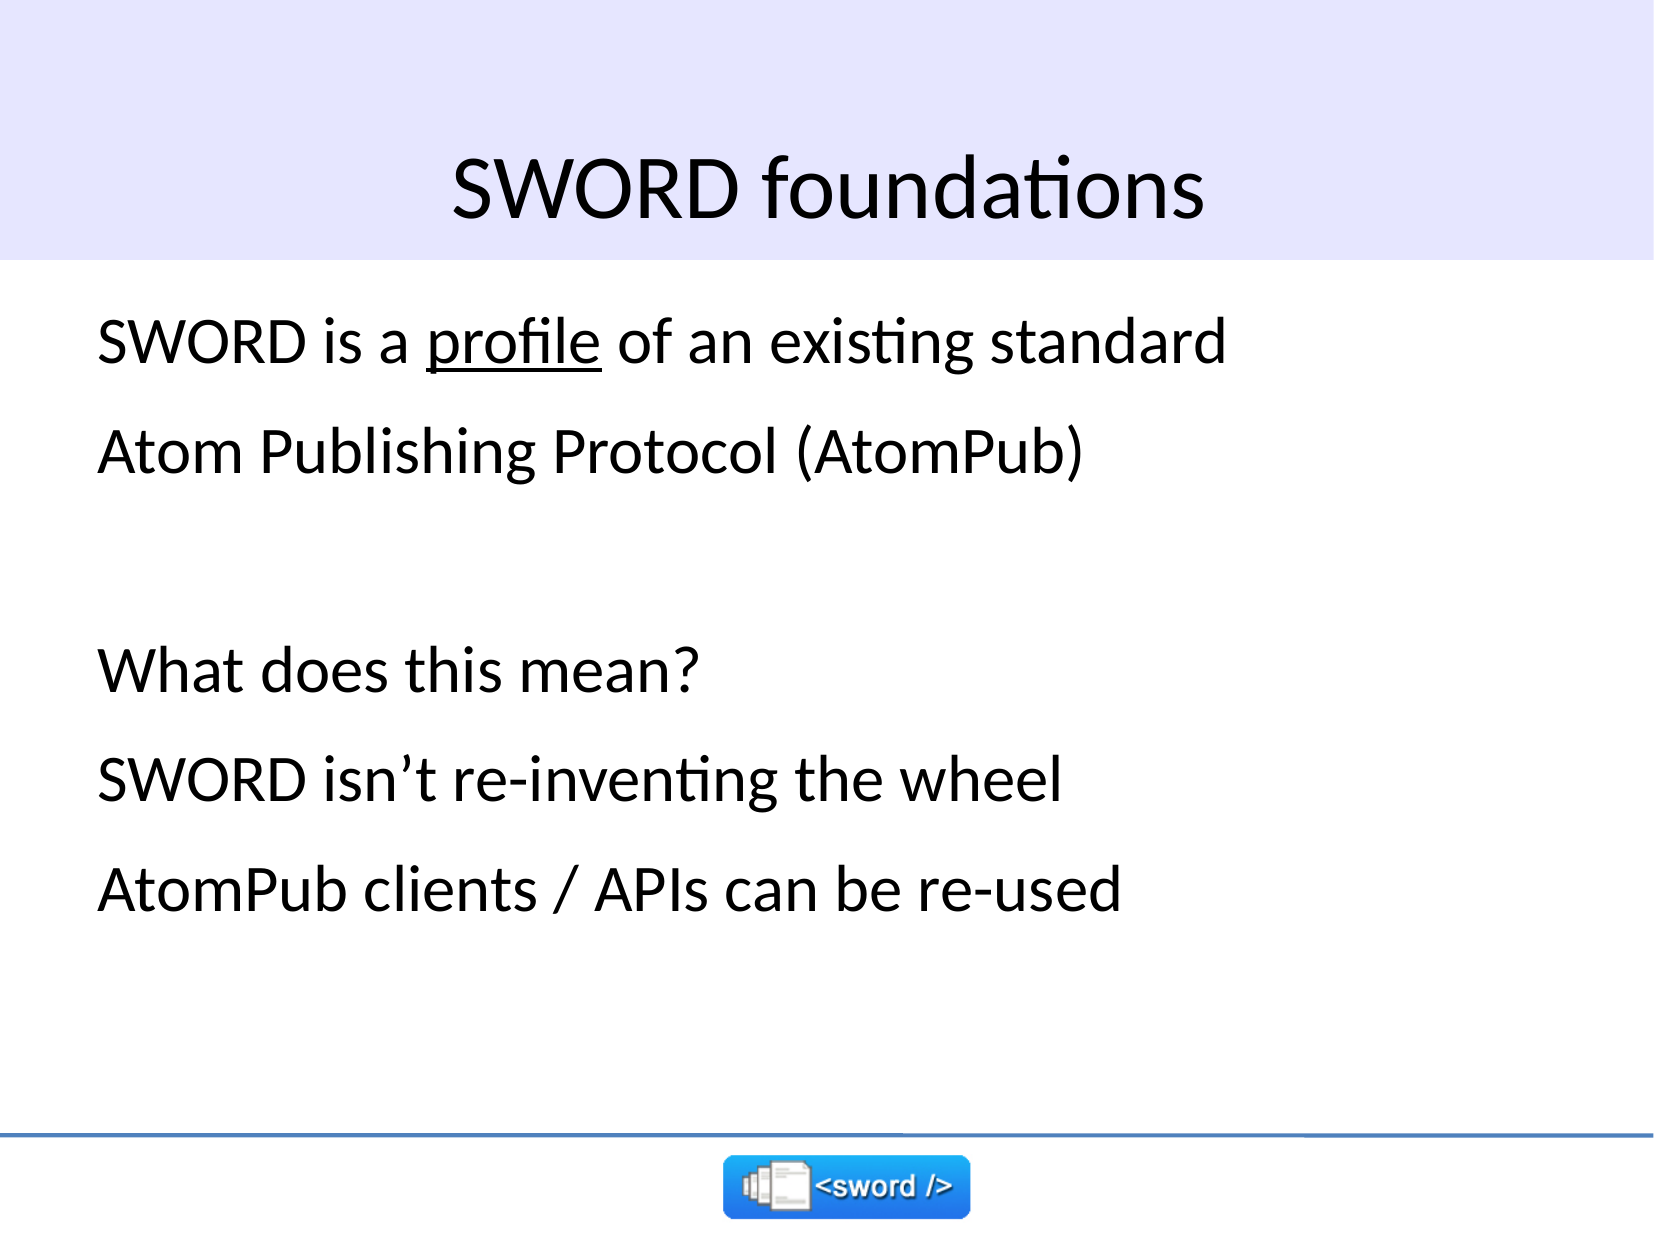

SWORD foundations
# SWORD is a profile of an existing standard
Atom Publishing Protocol (AtomPub)
What does this mean?
SWORD isn’t re-inventing the wheel
AtomPub clients / APIs can be re-used